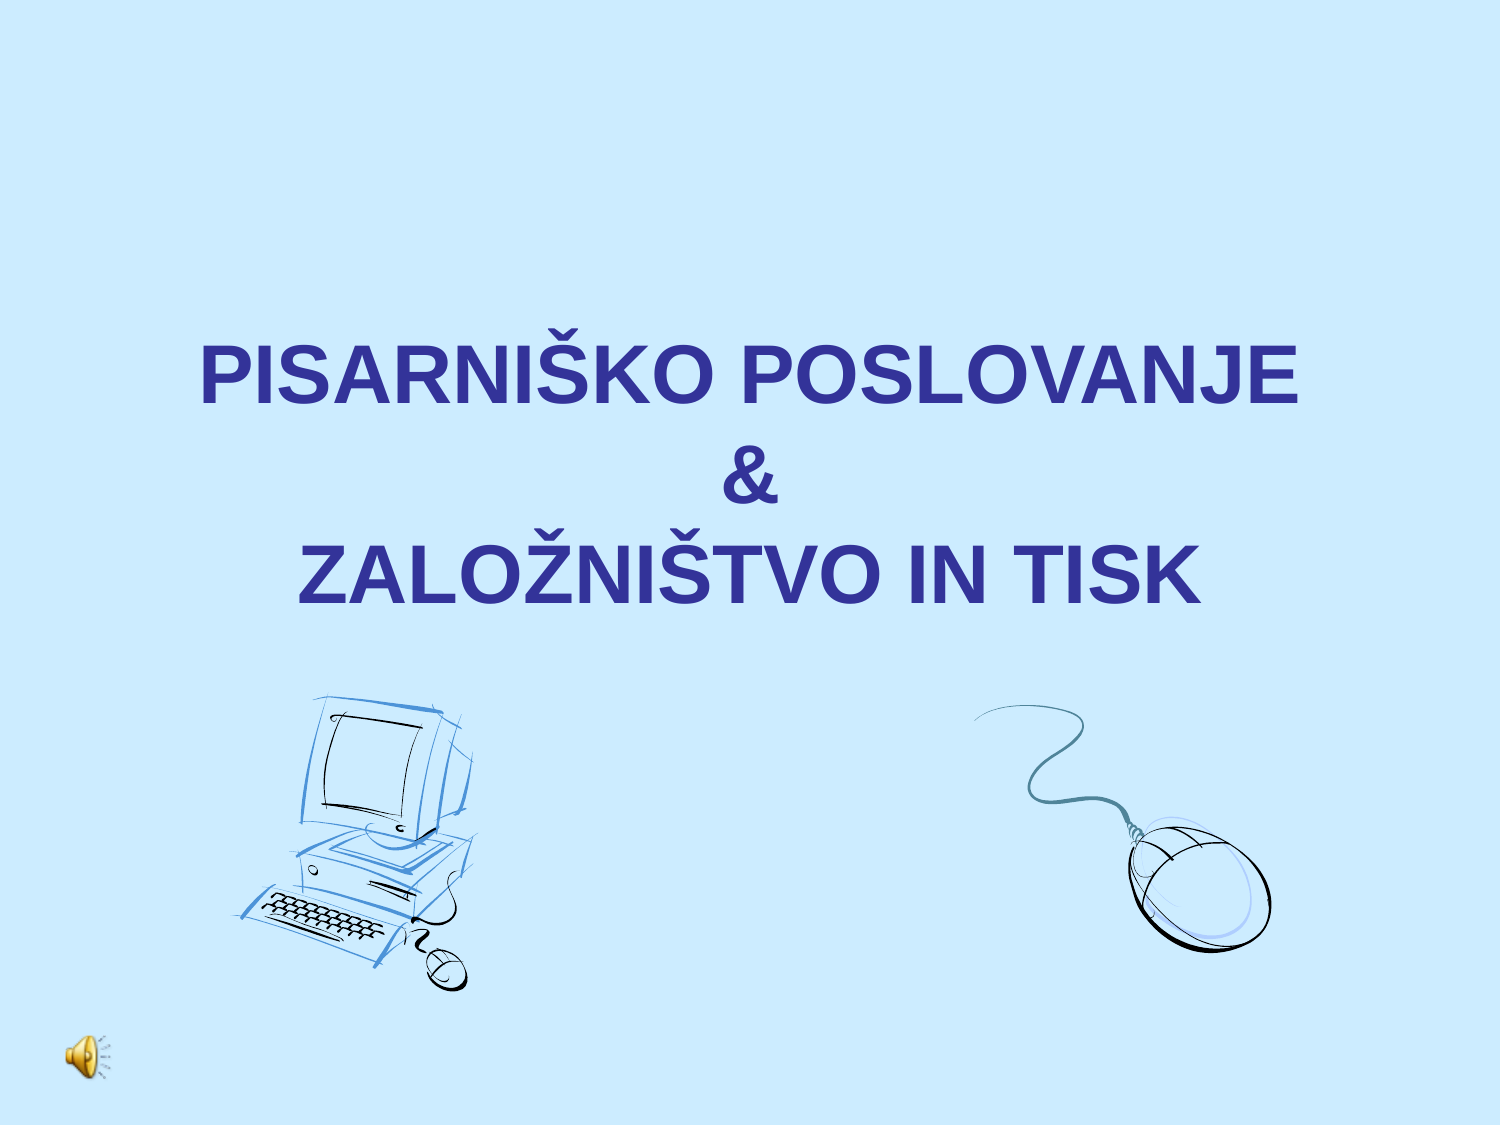

# PISARNIŠKO POSLOVANJE & ZALOŽNIŠTVO IN TISK